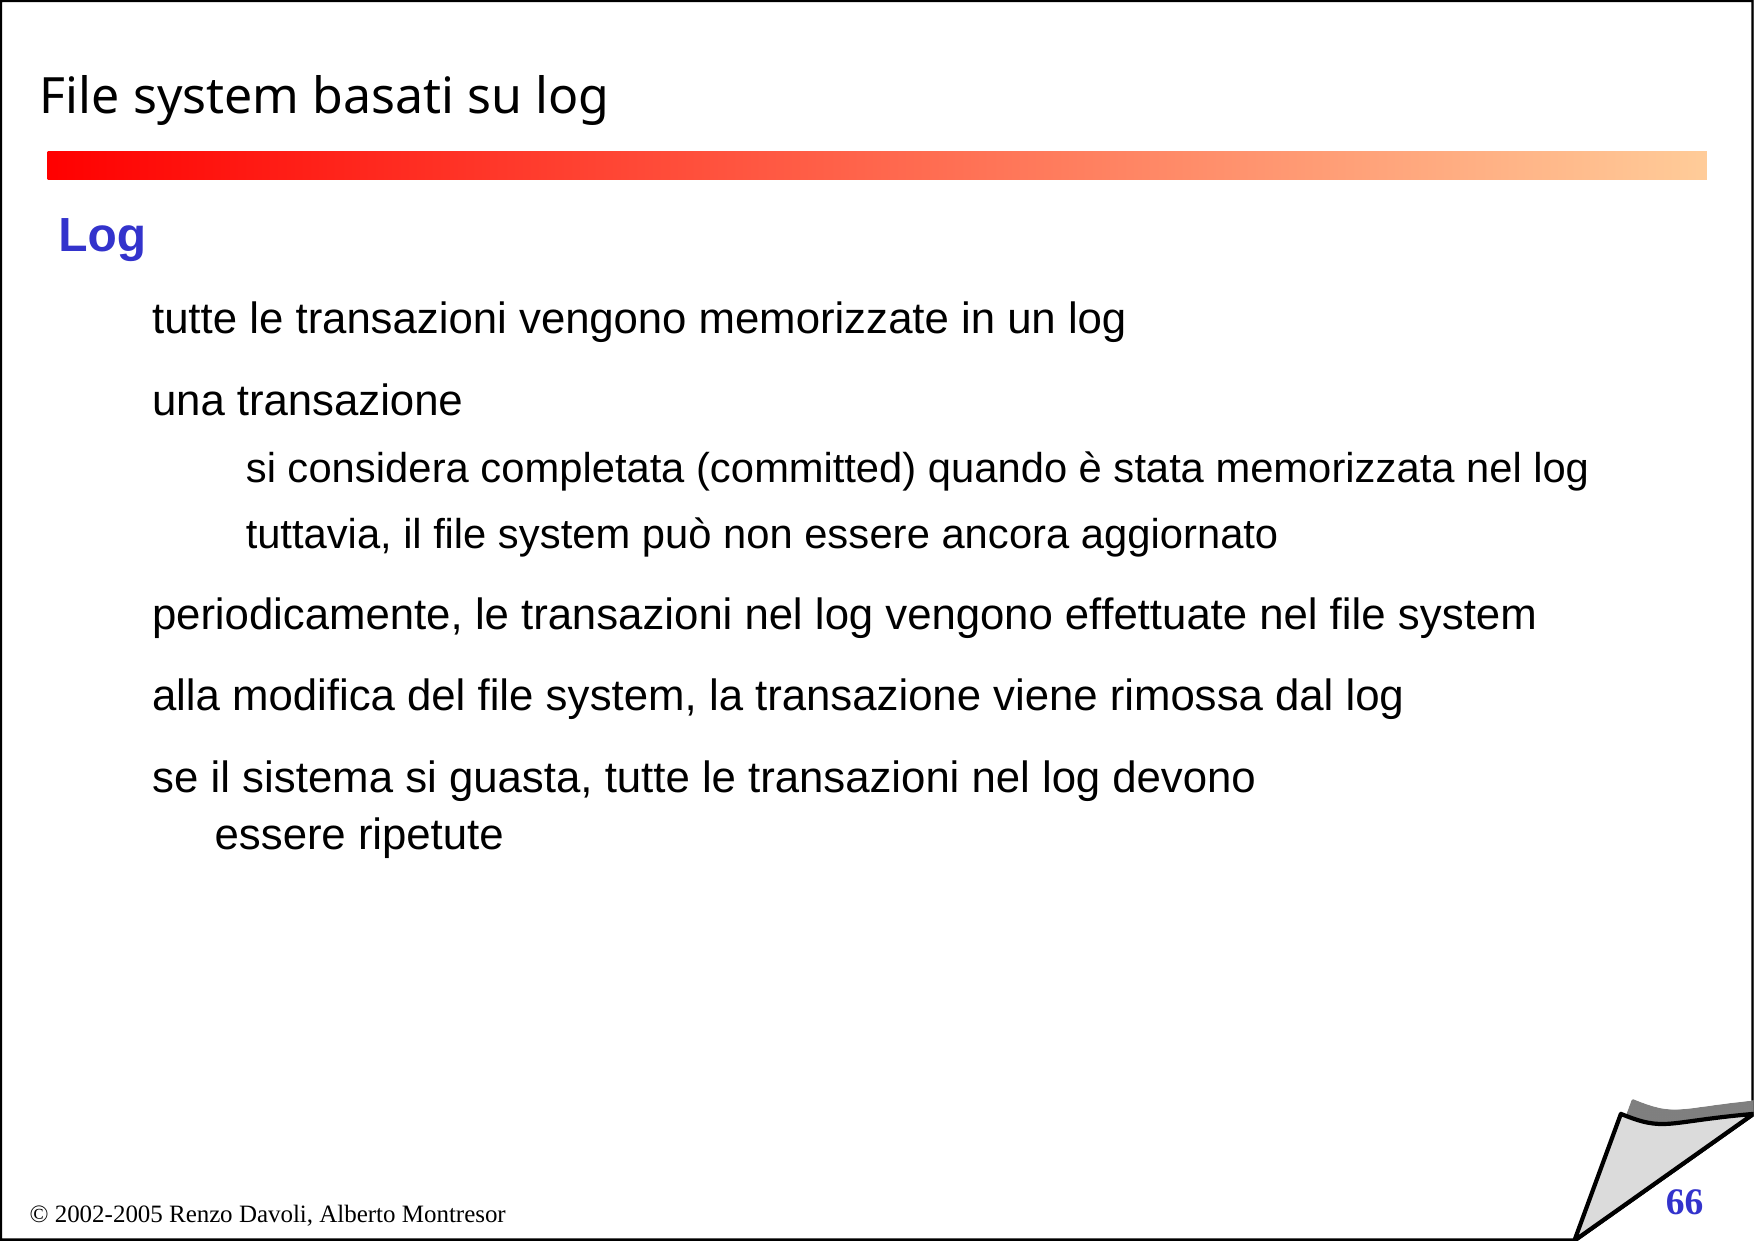

# File system basati su log
Log
tutte le transazioni vengono memorizzate in un log
una transazione
si considera completata (committed) quando è stata memorizzata nel log
tuttavia, il file system può non essere ancora aggiornato
periodicamente, le transazioni nel log vengono effettuate nel file system
alla modifica del file system, la transazione viene rimossa dal log
se il sistema si guasta, tutte le transazioni nel log devono
essere ripetute